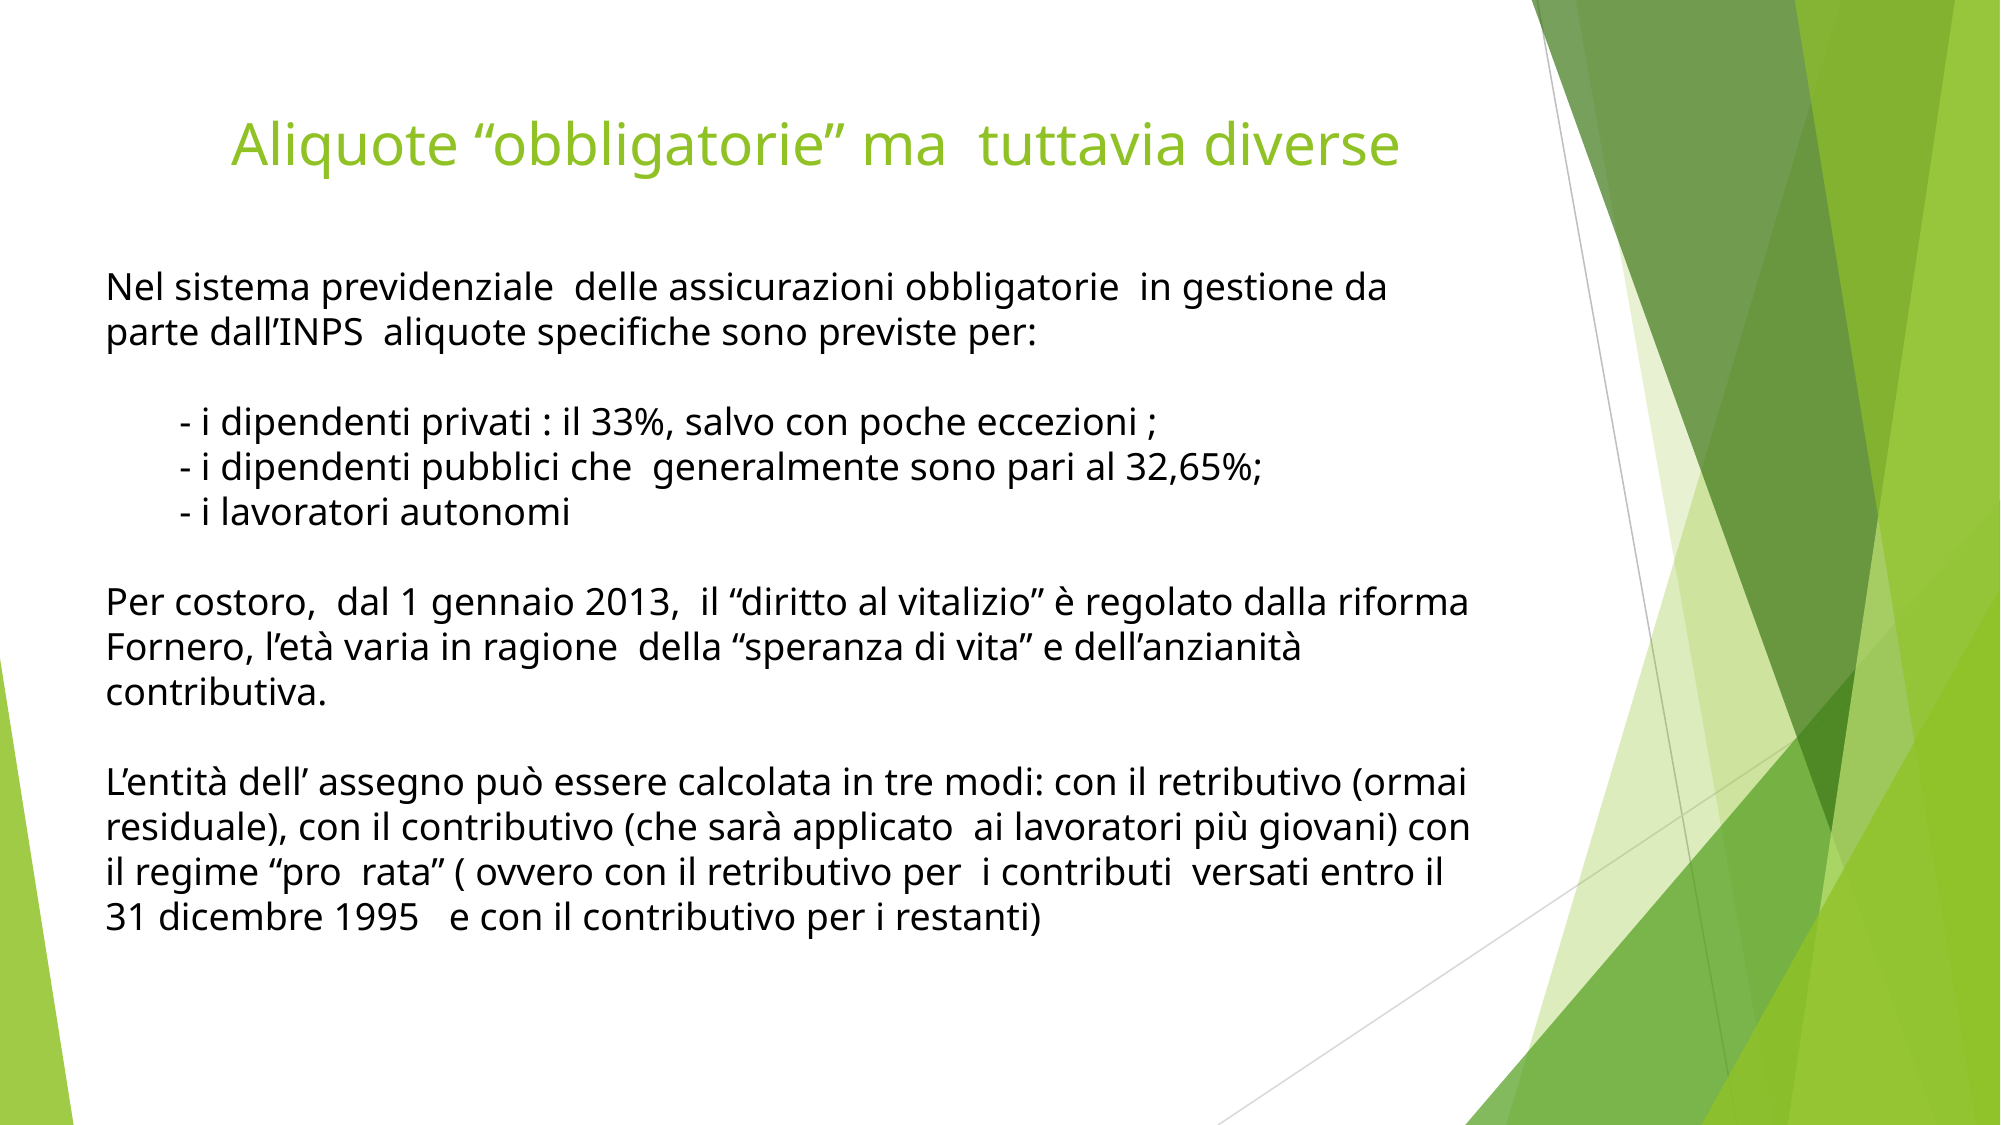

# Aliquote “obbligatorie” ma tuttavia diverse
Nel sistema previdenziale delle assicurazioni obbligatorie in gestione da parte dall’INPS aliquote specifiche sono previste per:
	- i dipendenti privati : il 33%, salvo con poche eccezioni ;
	- i dipendenti pubblici che generalmente sono pari al 32,65%;
	- i lavoratori autonomi
Per costoro, dal 1 gennaio 2013, il “diritto al vitalizio” è regolato dalla riforma Fornero, l’età varia in ragione della “speranza di vita” e dell’anzianità contributiva.
L’entità dell’ assegno può essere calcolata in tre modi: con il retributivo (ormai residuale), con il contributivo (che sarà applicato ai lavoratori più giovani) con il regime “pro rata” ( ovvero con il retributivo per i contributi versati entro il 31 dicembre 1995 e con il contributivo per i restanti)